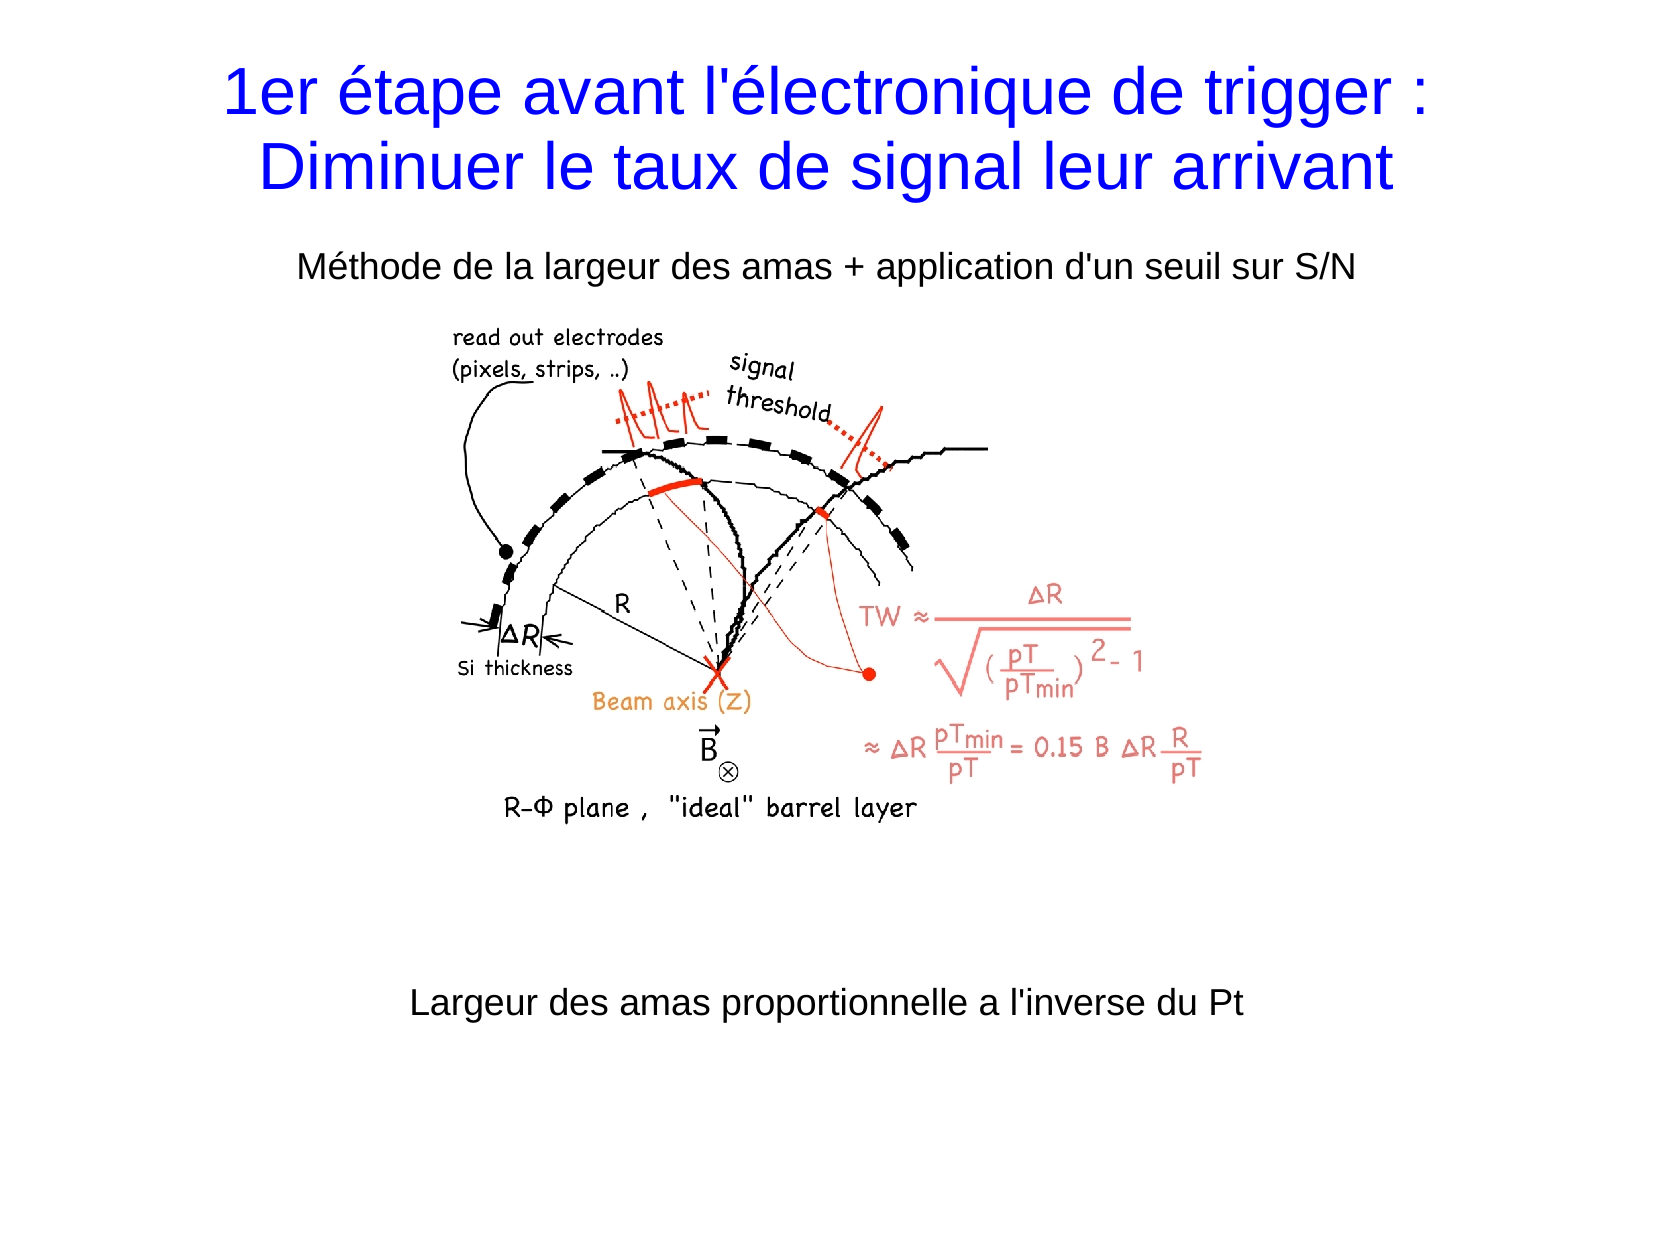

1er étape avant l'électronique de trigger :
Diminuer le taux de signal leur arrivant
Méthode de la largeur des amas + application d'un seuil sur S/N
Largeur des amas proportionnelle a l'inverse du Pt